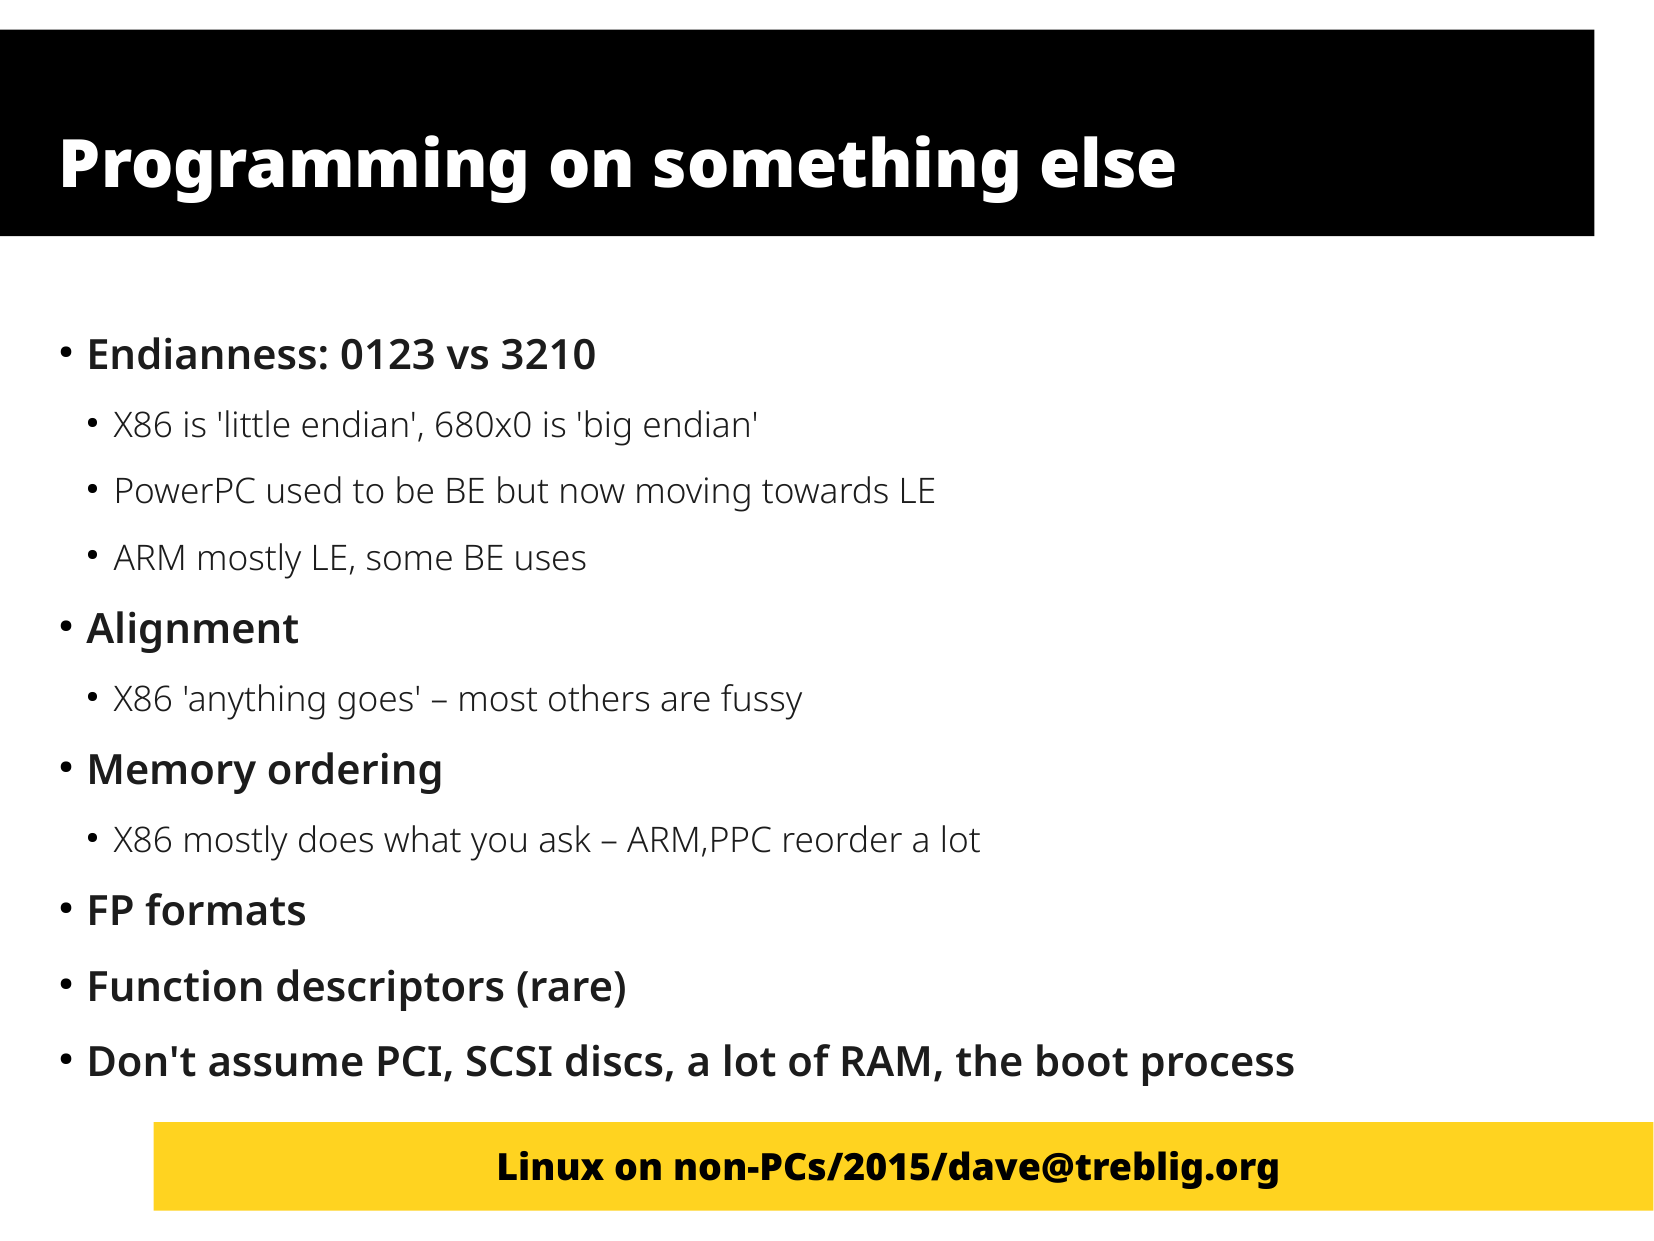

# Programming on something else
Endianness: 0123 vs 3210
X86 is 'little endian', 680x0 is 'big endian'
PowerPC used to be BE but now moving towards LE
ARM mostly LE, some BE uses
Alignment
X86 'anything goes' – most others are fussy
Memory ordering
X86 mostly does what you ask – ARM,PPC reorder a lot
FP formats
Function descriptors (rare)
Don't assume PCI, SCSI discs, a lot of RAM, the boot process